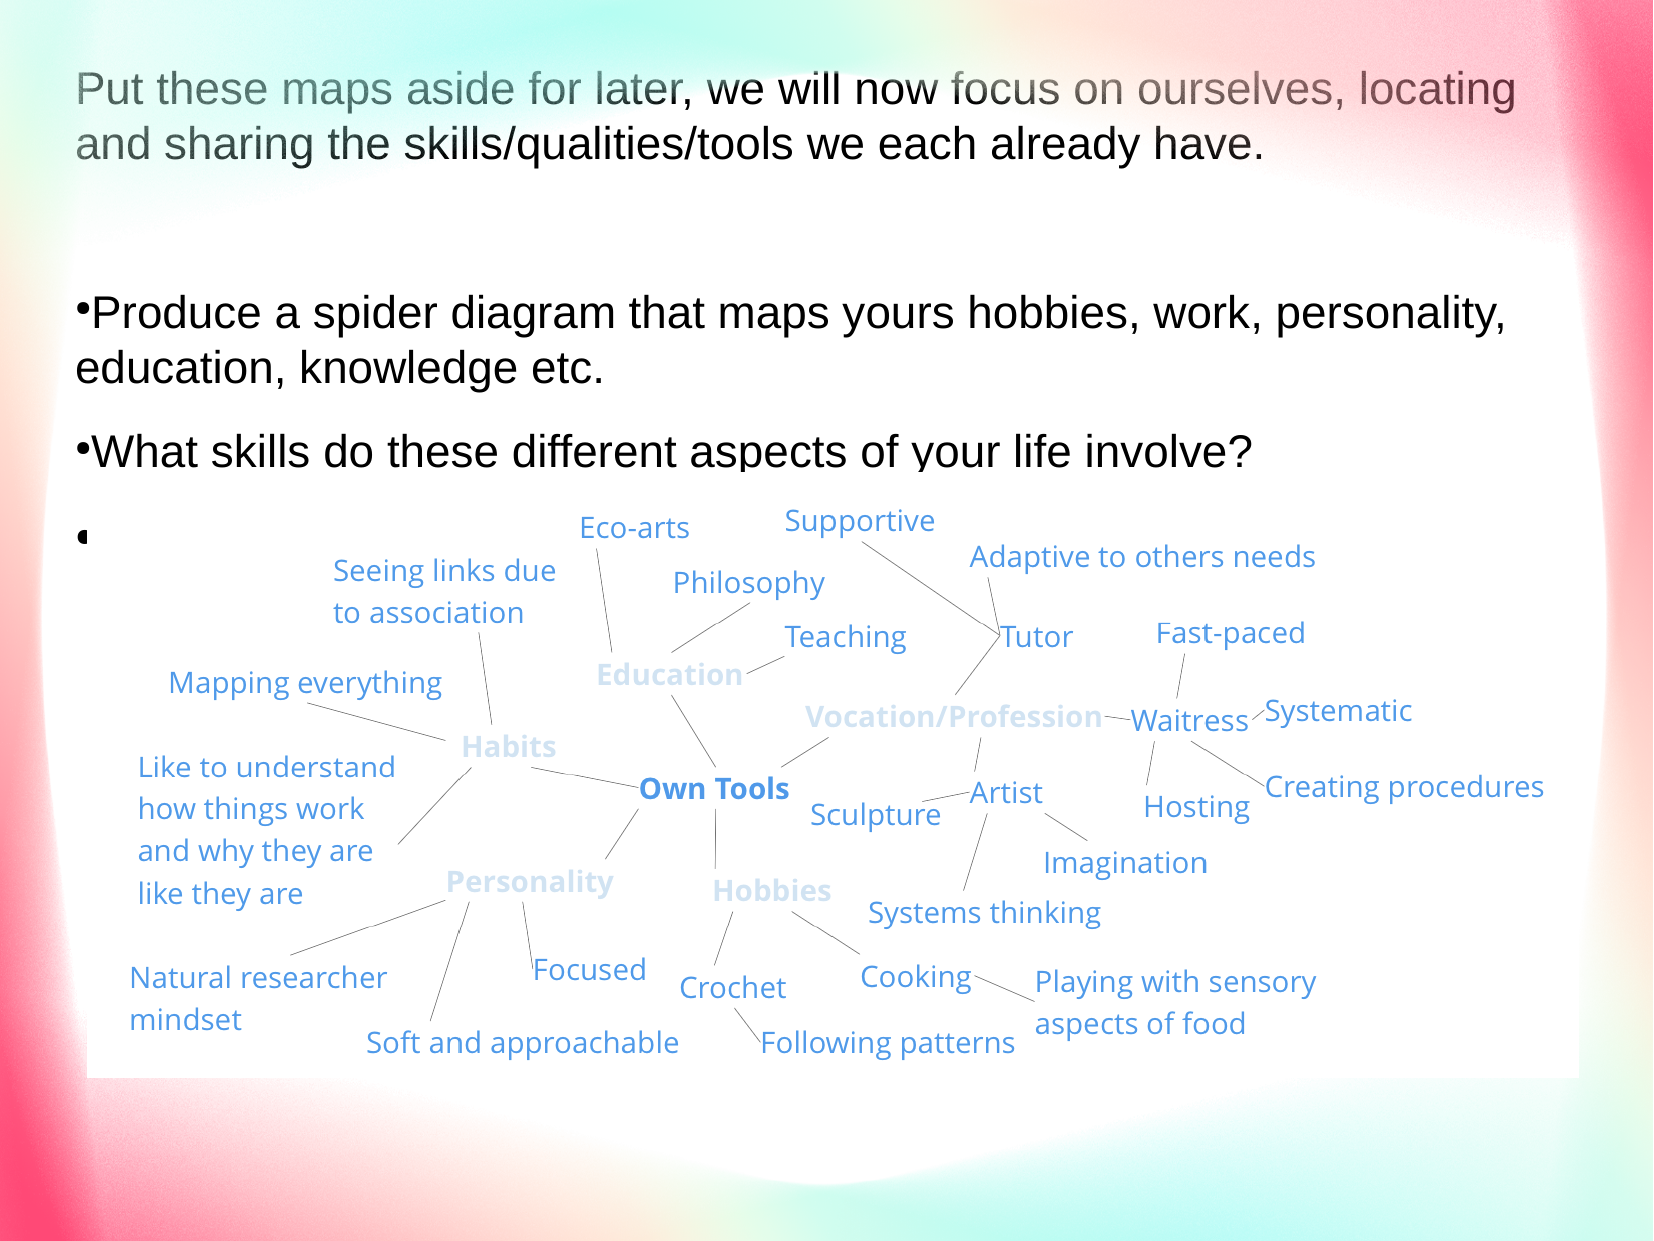

# Put these maps aside for later, we will now focus on ourselves, locating and sharing the skills/qualities/tools we each already have.
Produce a spider diagram that maps yours hobbies, work, personality, education, knowledge etc.
What skills do these different aspects of your life involve?